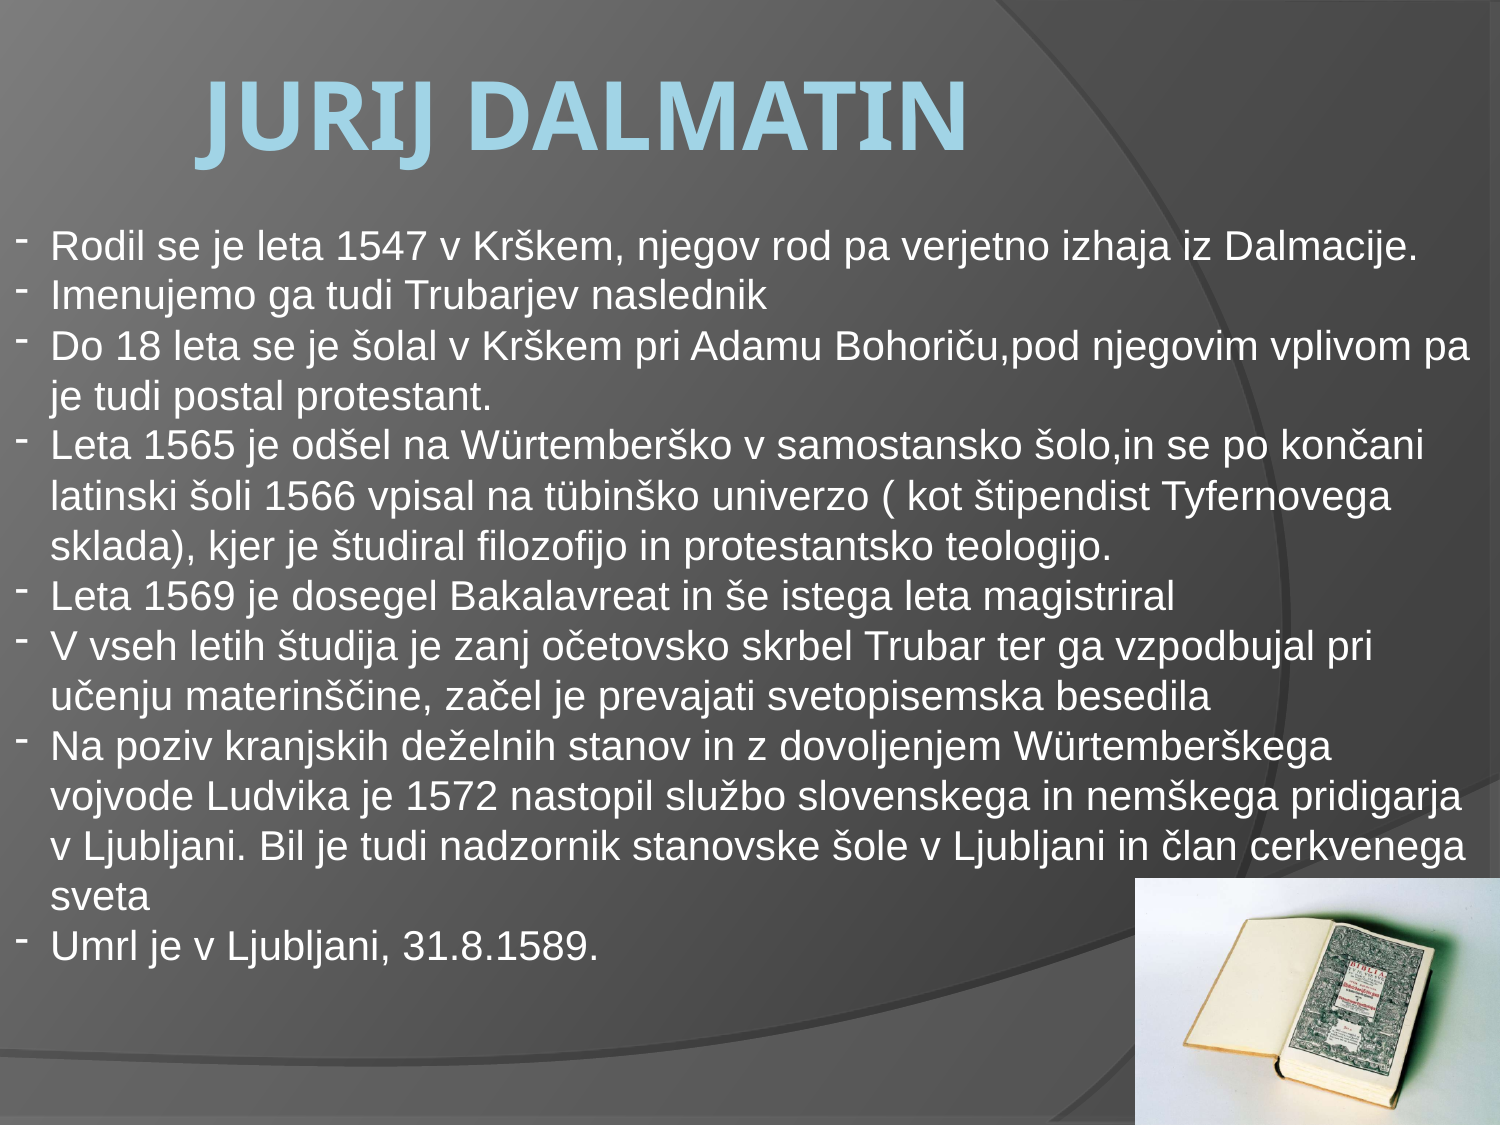

# JURIJ DALMATIN
Rodil se je leta 1547 v Krškem, njegov rod pa verjetno izhaja iz Dalmacije.
Imenujemo ga tudi Trubarjev naslednik
Do 18 leta se je šolal v Krškem pri Adamu Bohoriču,pod njegovim vplivom pa je tudi postal protestant.
Leta 1565 je odšel na Würtemberško v samostansko šolo,in se po končani latinski šoli 1566 vpisal na tübinško univerzo ( kot štipendist Tyfernovega sklada), kjer je študiral filozofijo in protestantsko teologijo.
Leta 1569 je dosegel Bakalavreat in še istega leta magistriral
V vseh letih študija je zanj očetovsko skrbel Trubar ter ga vzpodbujal pri učenju materinščine, začel je prevajati svetopisemska besedila
Na poziv kranjskih deželnih stanov in z dovoljenjem Würtemberškega vojvode Ludvika je 1572 nastopil službo slovenskega in nemškega pridigarja v Ljubljani. Bil je tudi nadzornik stanovske šole v Ljubljani in član cerkvenega sveta
Umrl je v Ljubljani, 31.8.1589.